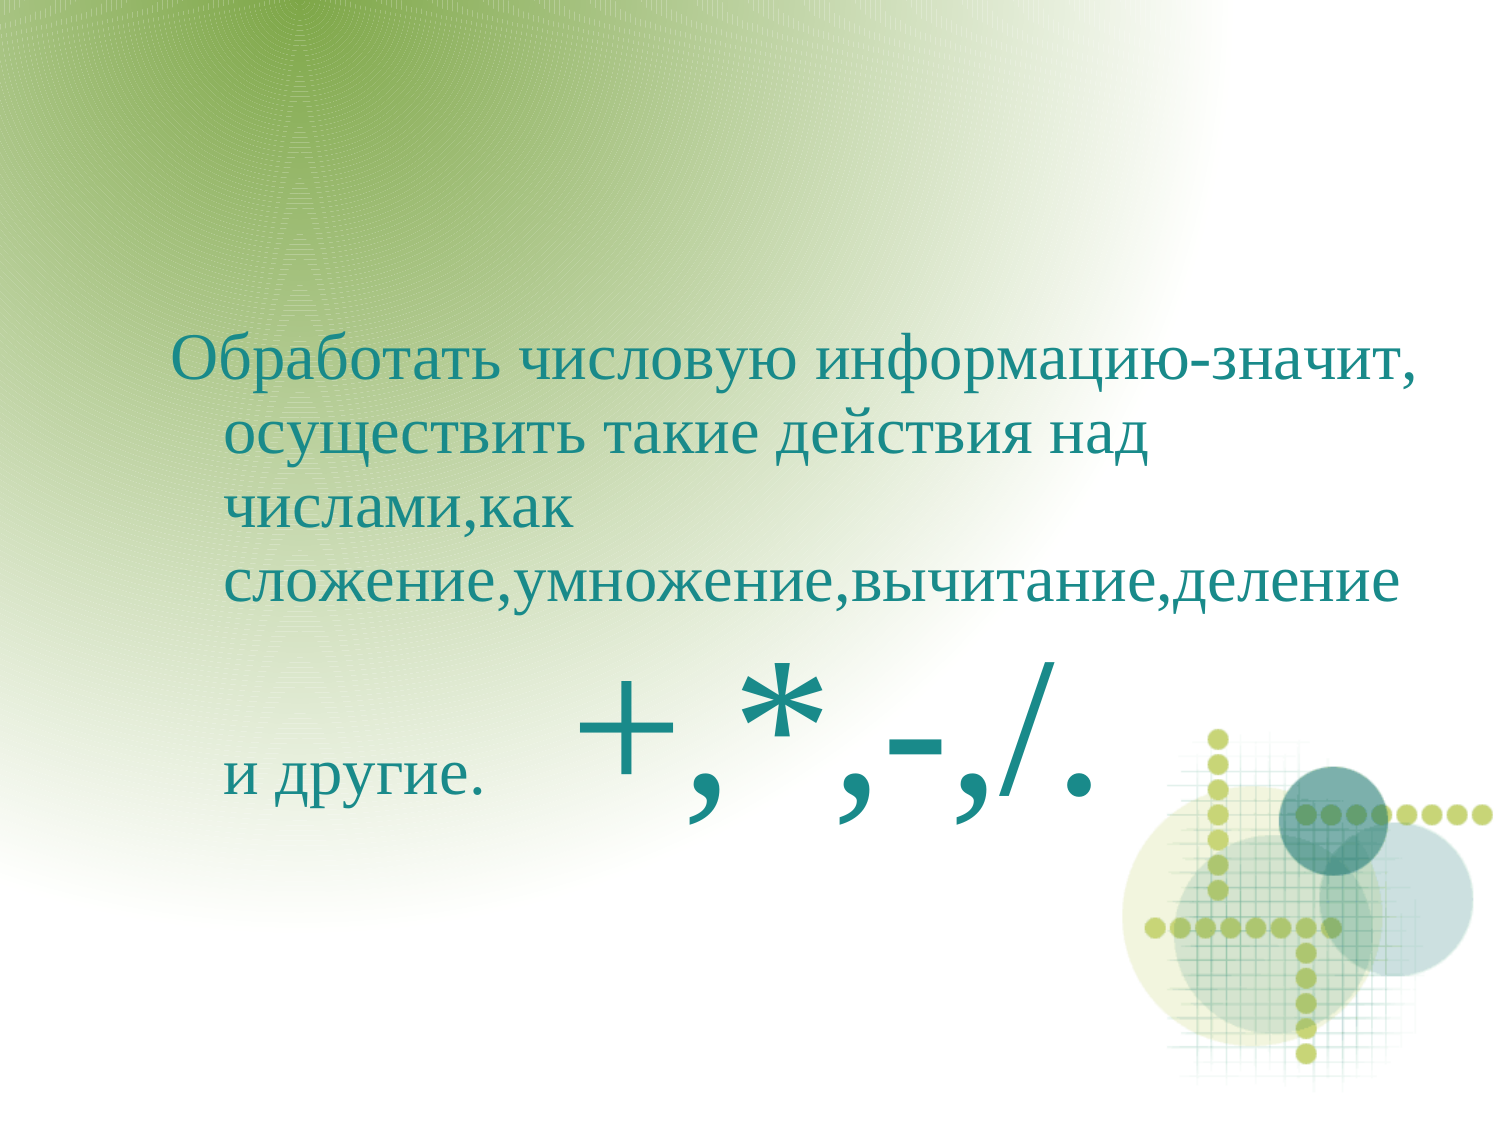

#
Обработать числовую информацию-значит, осуществить такие действия над числами,как сложение,умножение,вычитание,деление и другие. +,*,-,/.